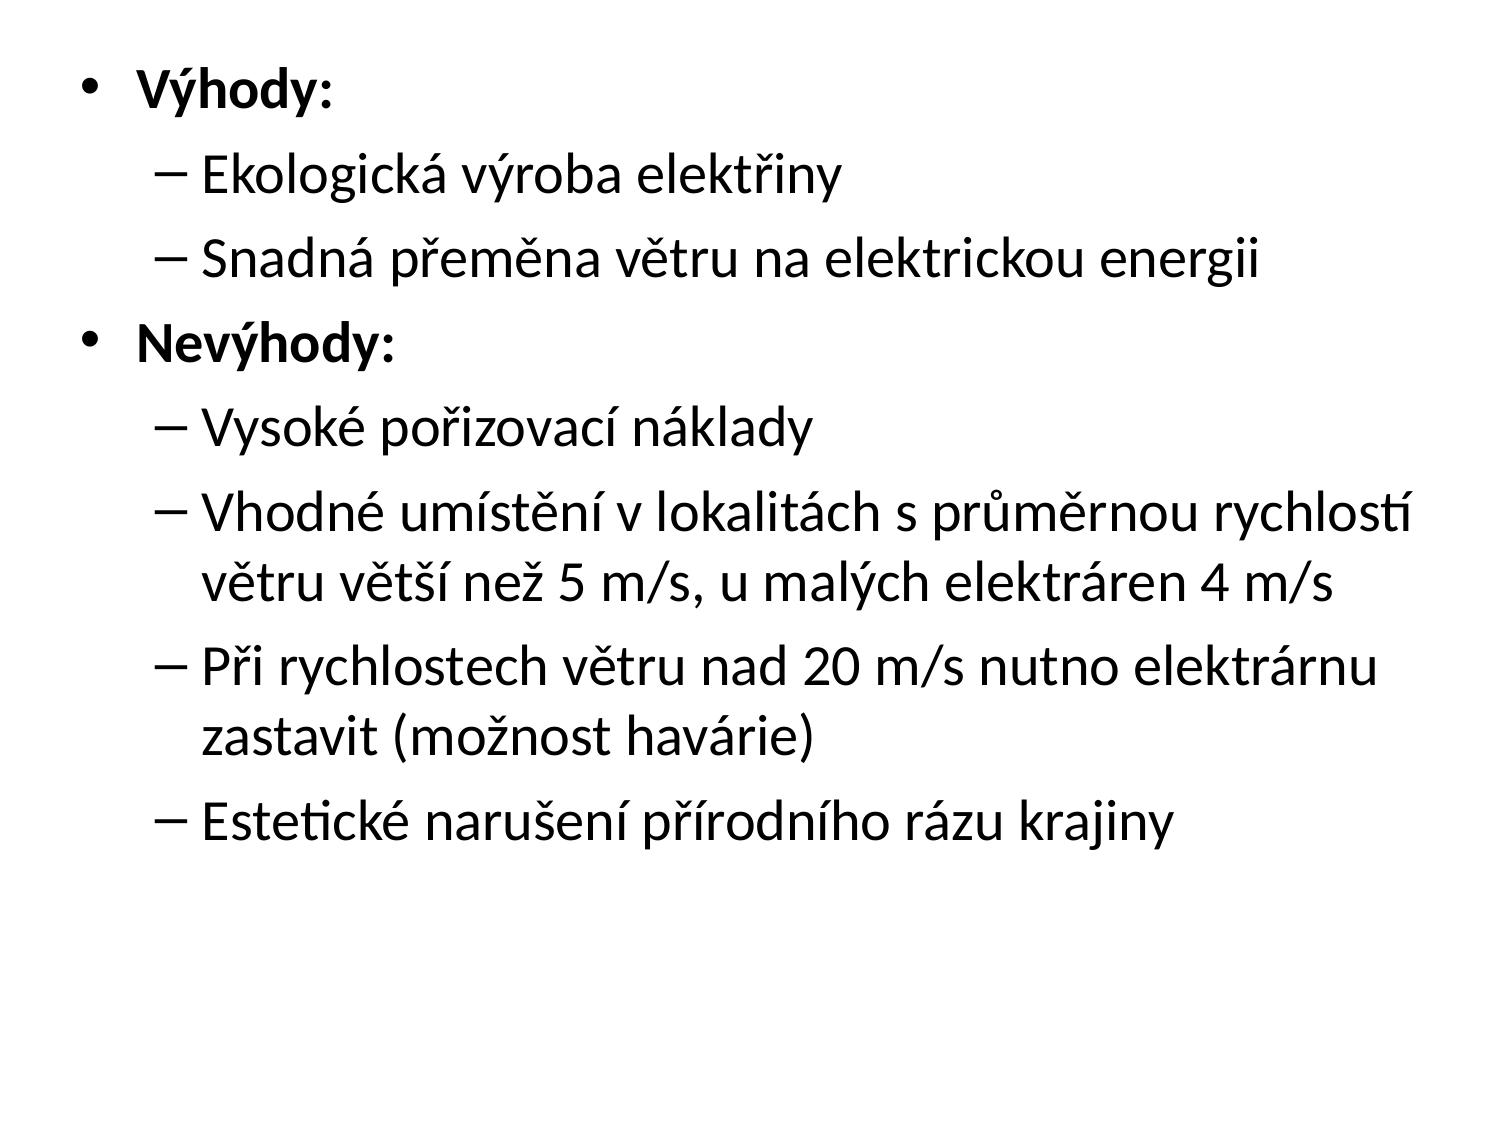

#
Výhody:
Ekologická výroba elektřiny
Snadná přeměna větru na elektrickou energii
Nevýhody:
Vysoké pořizovací náklady
Vhodné umístění v lokalitách s průměrnou rychlostí větru větší než 5 m/s, u malých elektráren 4 m/s
Při rychlostech větru nad 20 m/s nutno elektrárnu zastavit (možnost havárie)
Estetické narušení přírodního rázu krajiny